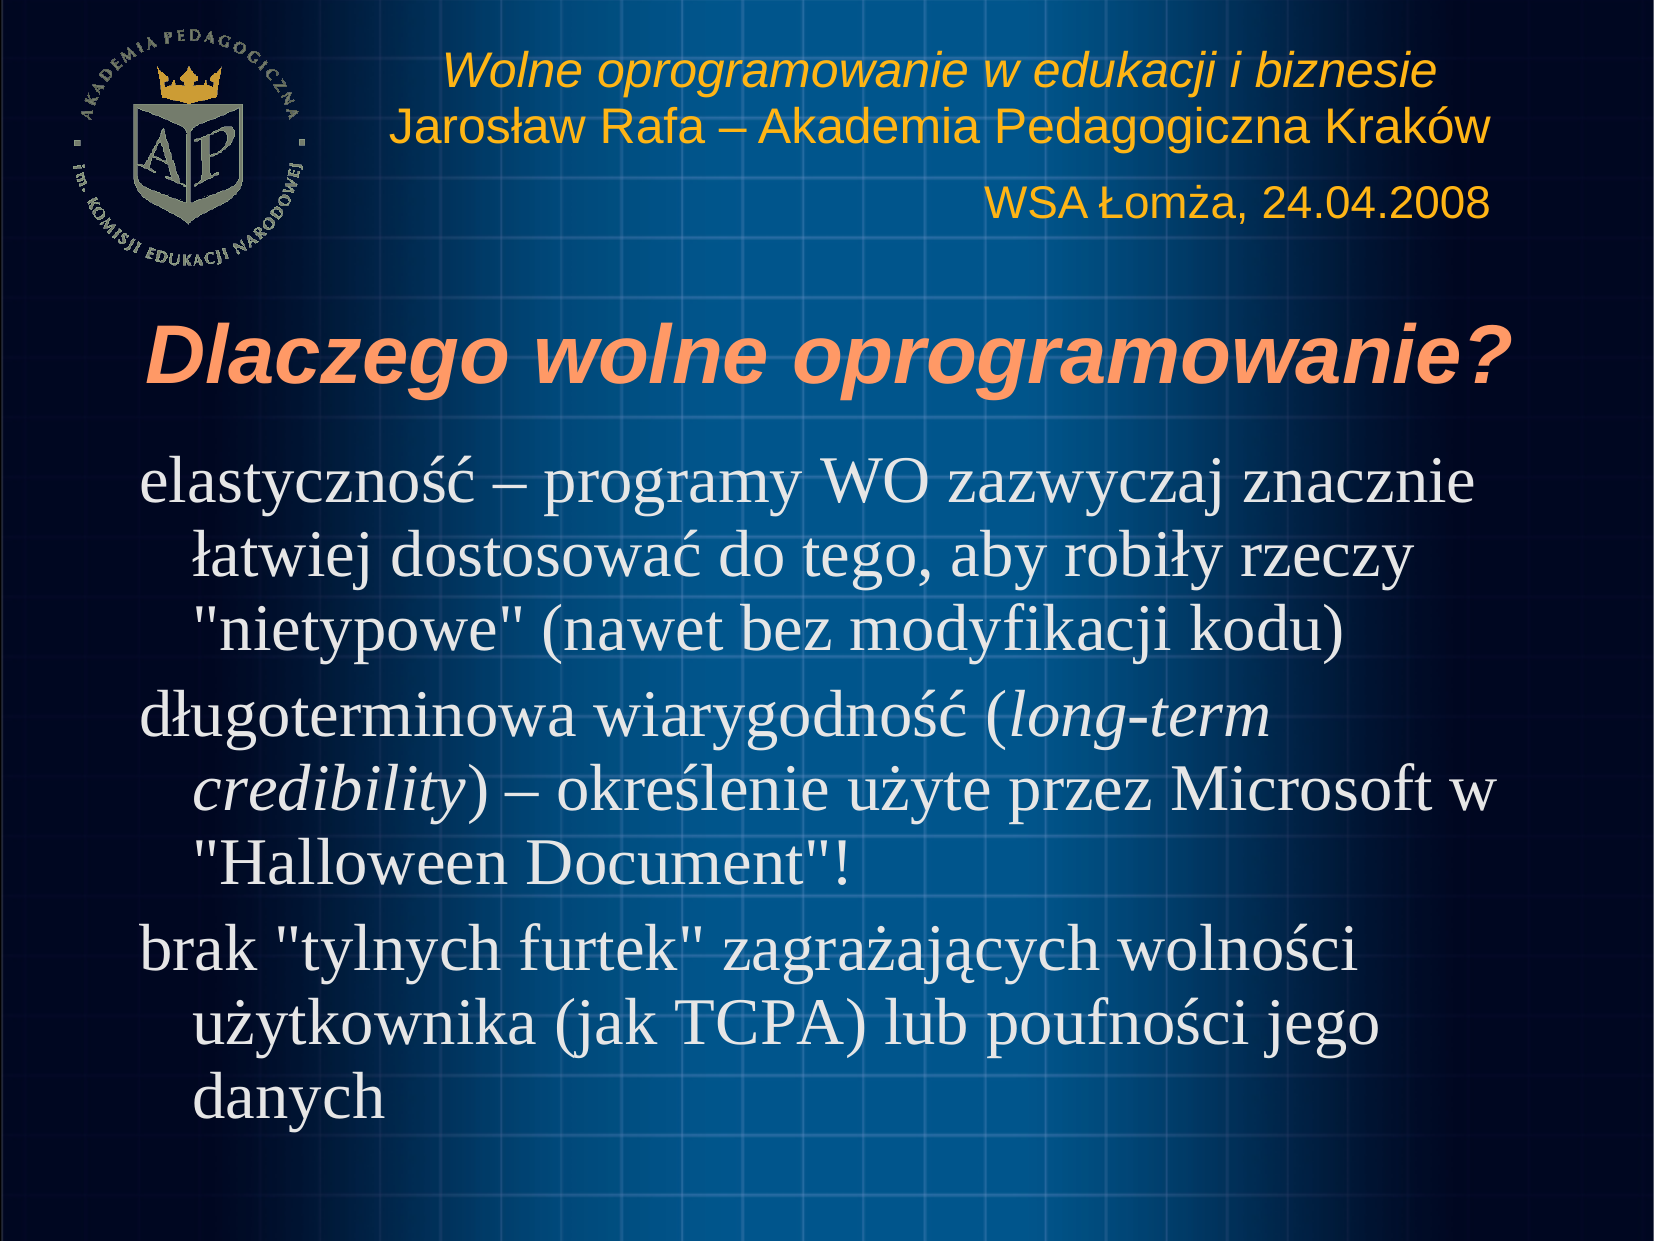

# Dlaczego wolne oprogramowanie?
elastyczność – programy WO zazwyczaj znacznie łatwiej dostosować do tego, aby robiły rzeczy "nietypowe" (nawet bez modyfikacji kodu)
długoterminowa wiarygodność (long-term credibility) – określenie użyte przez Microsoft w "Halloween Document"!
brak "tylnych furtek" zagrażających wolności użytkownika (jak TCPA) lub poufności jego danych